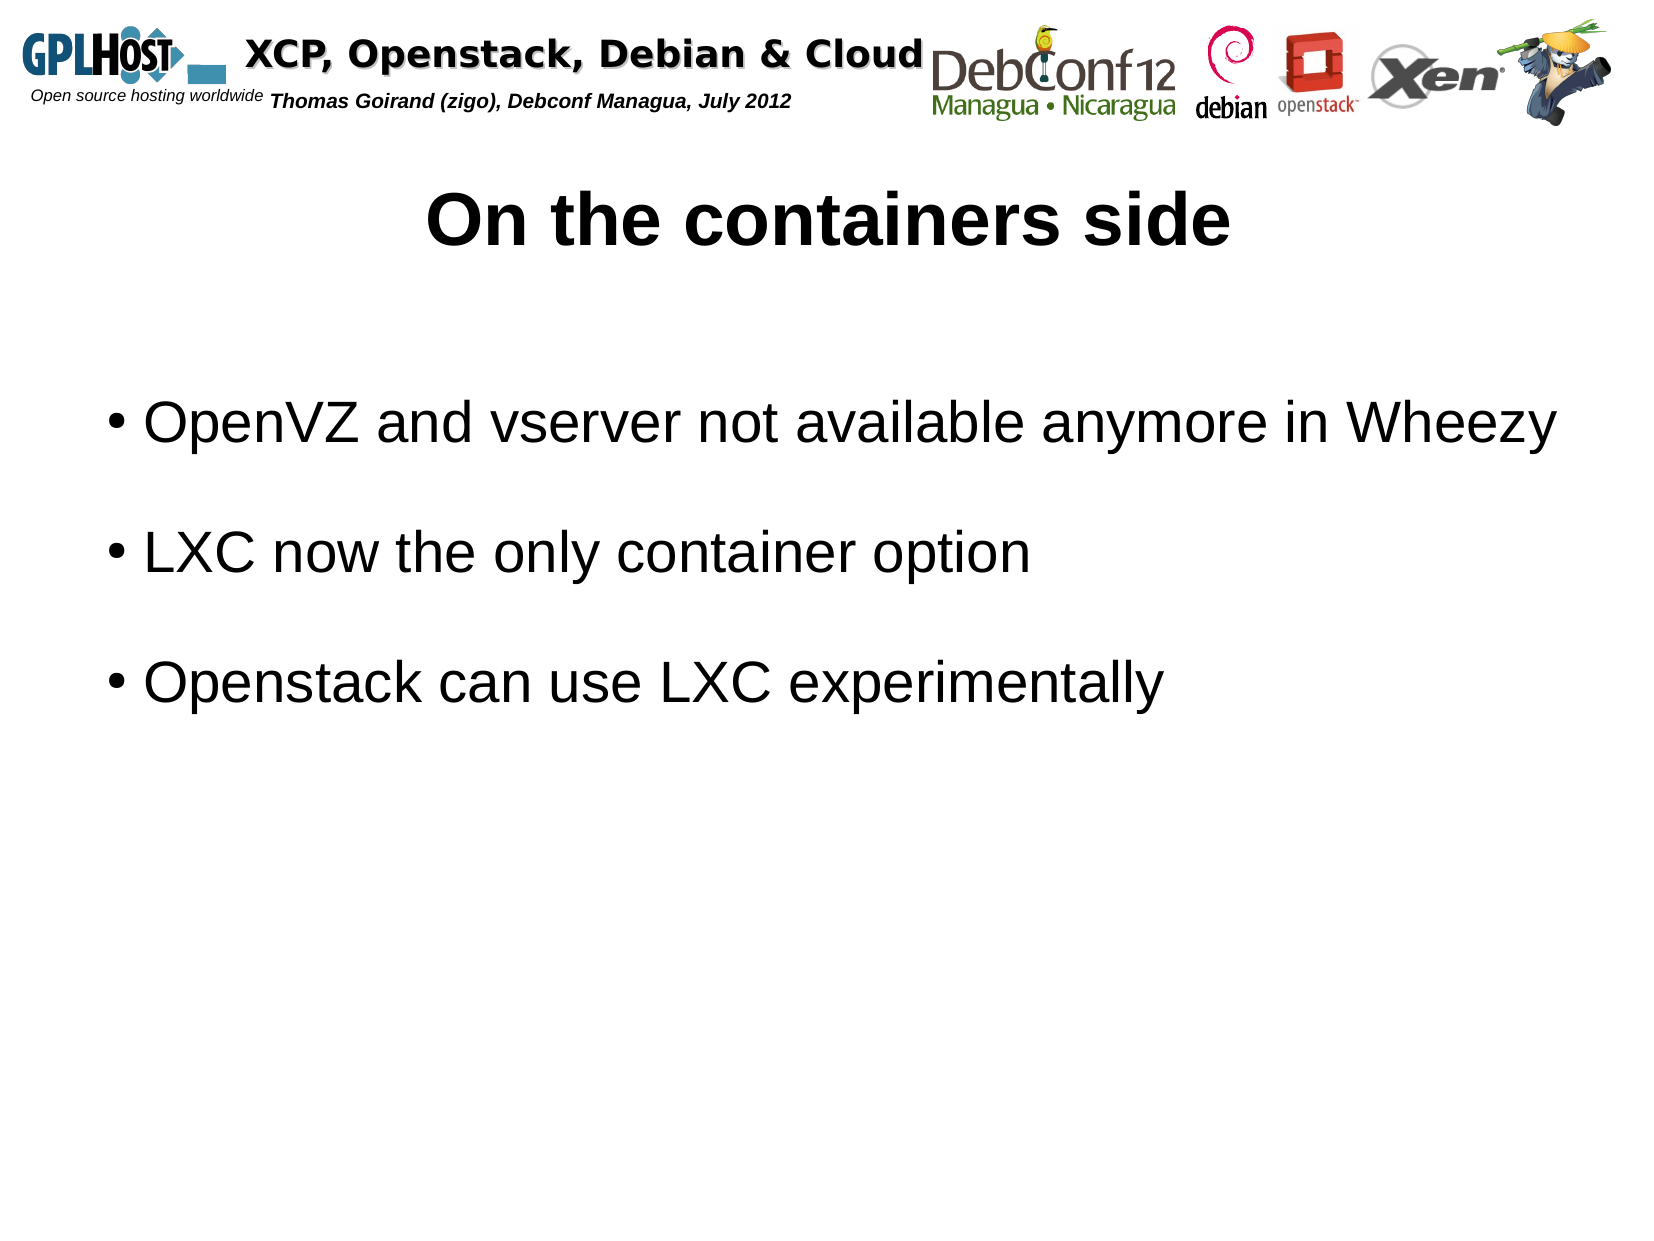

On the containers side
 OpenVZ and vserver not available anymore in Wheezy
 LXC now the only container option
 Openstack can use LXC experimentally